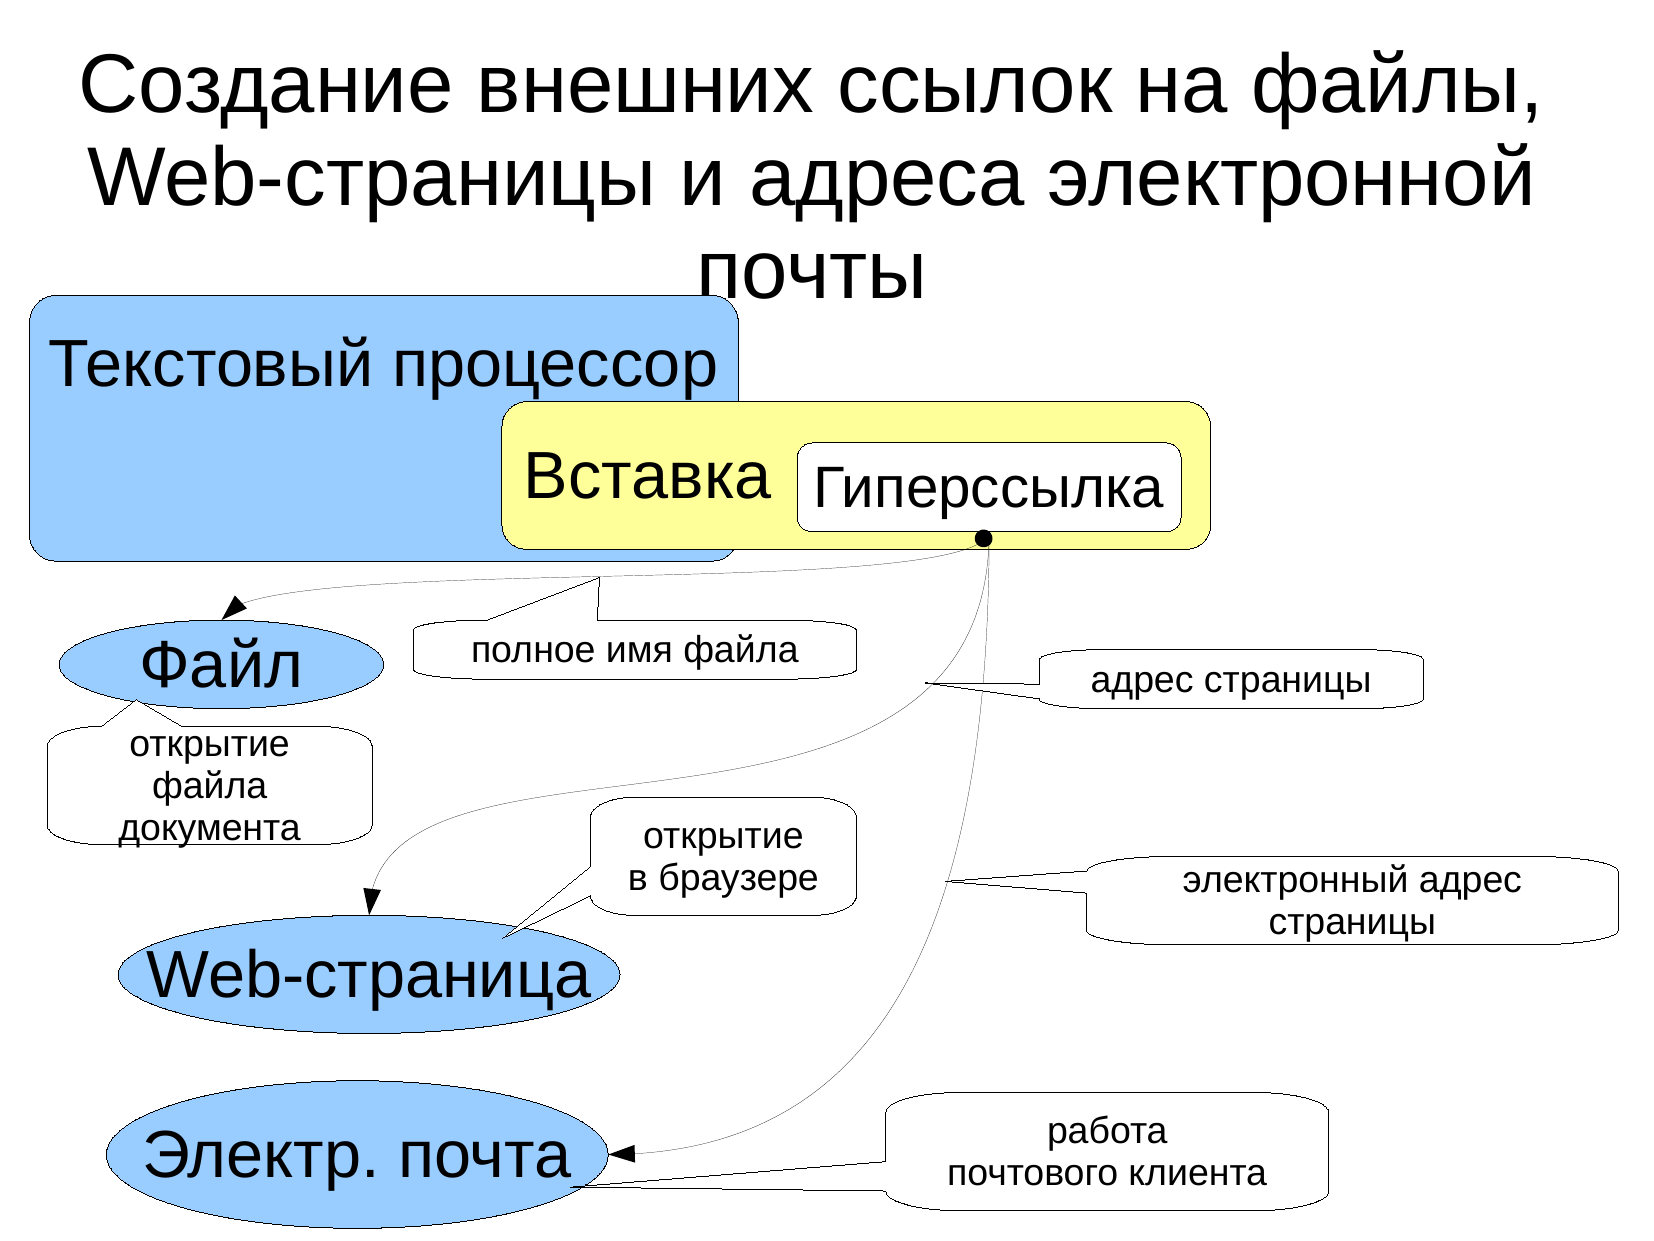

Создание внешних ссылок на файлы, Web-страницы и адреса электронной почты
Текстовый процессор
Вставка
Гиперссылка
Файл
полное имя файла
адрес страницы
открытие
файла документа
открытие
в браузере
электронный адрес страницы
Web-страница
Электр. почта
работа
почтового клиента